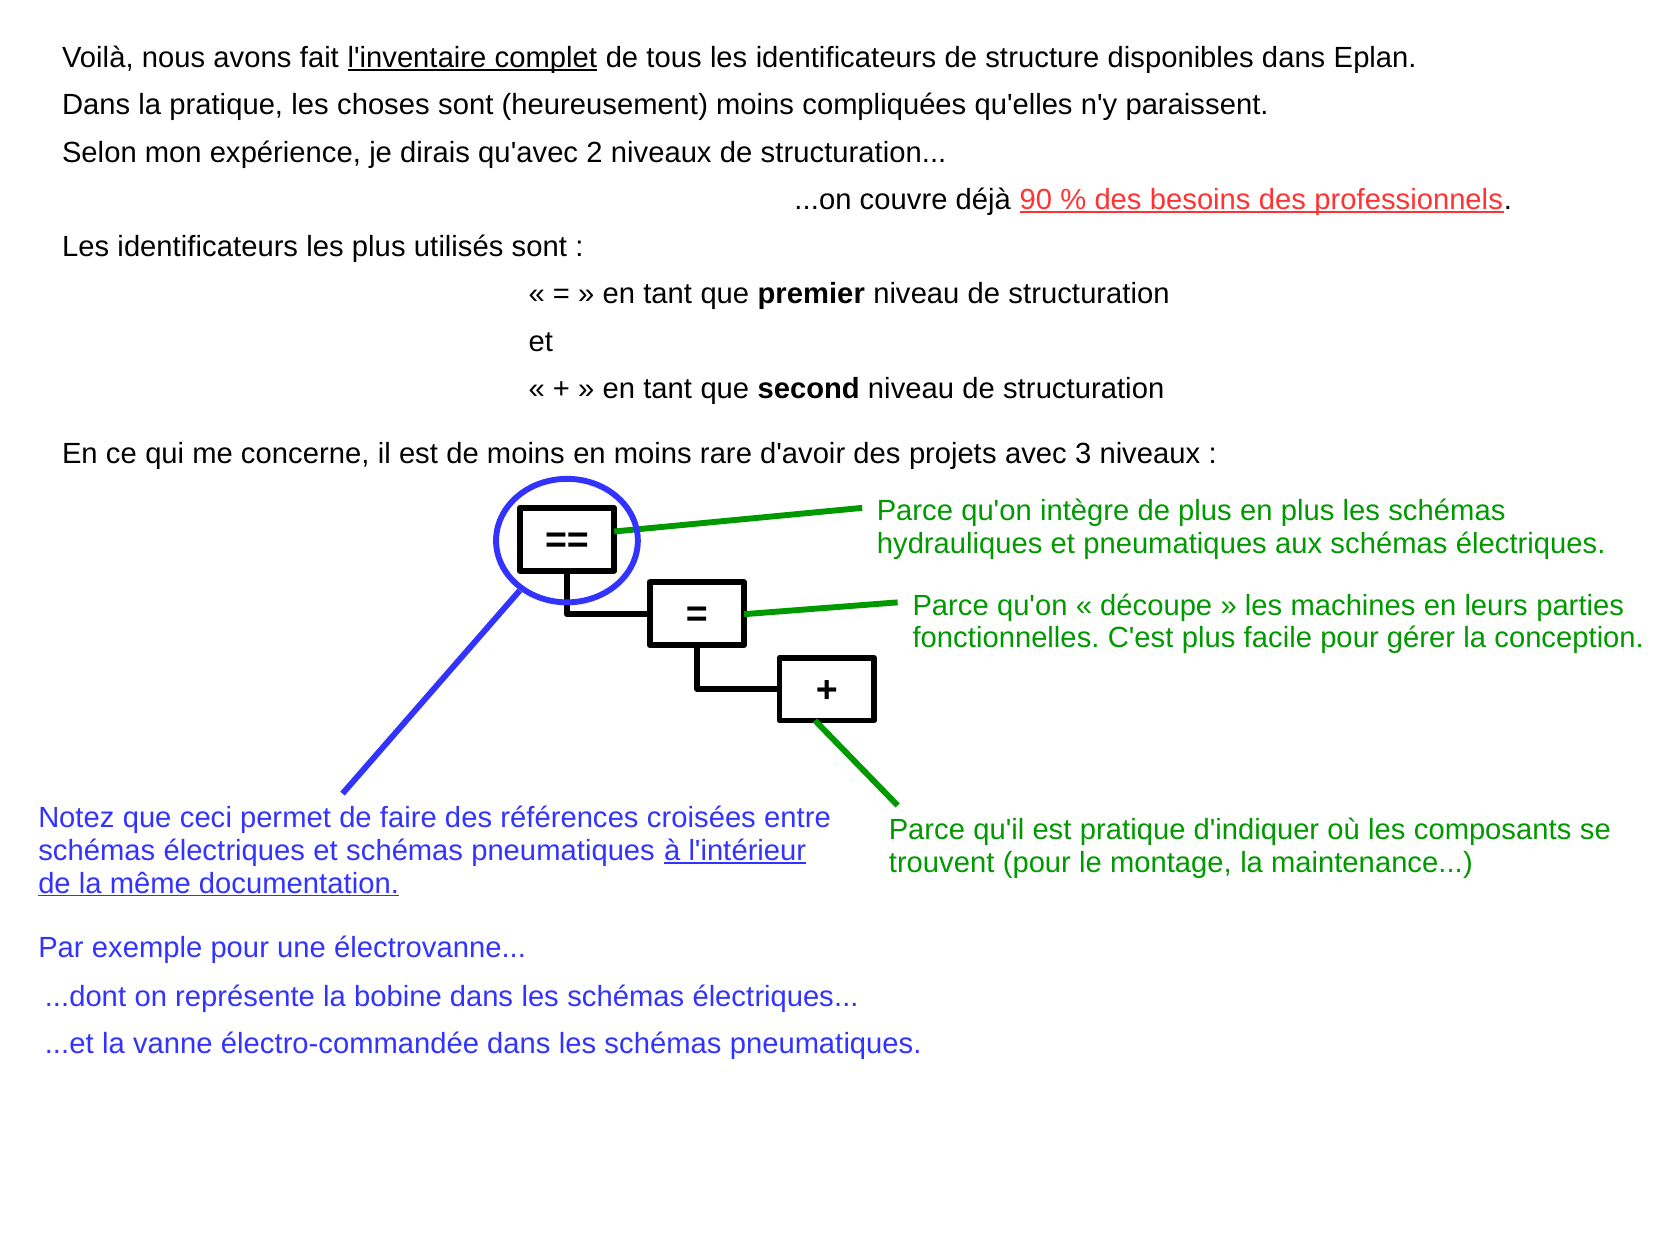

Voilà, nous avons fait l'inventaire complet de tous les identificateurs de structure disponibles dans Eplan.
Dans la pratique, les choses sont (heureusement) moins compliquées qu'elles n'y paraissent.
Selon mon expérience, je dirais qu'avec 2 niveaux de structuration...
...on couvre déjà 90 % des besoins des professionnels.
Les identificateurs les plus utilisés sont :
« = » en tant que premier niveau de structuration
et
« + » en tant que second niveau de structuration
En ce qui me concerne, il est de moins en moins rare d'avoir des projets avec 3 niveaux :
Parce qu'on intègre de plus en plus les schémas hydrauliques et pneumatiques aux schémas électriques.
==
Parce qu'on « découpe » les machines en leurs parties fonctionnelles. C'est plus facile pour gérer la conception.
=
+
Notez que ceci permet de faire des références croisées entre schémas électriques et schémas pneumatiques à l'intérieur de la même documentation.
Parce qu'il est pratique d'indiquer où les composants se trouvent (pour le montage, la maintenance...)
Par exemple pour une électrovanne...
...dont on représente la bobine dans les schémas électriques...
...et la vanne électro-commandée dans les schémas pneumatiques.